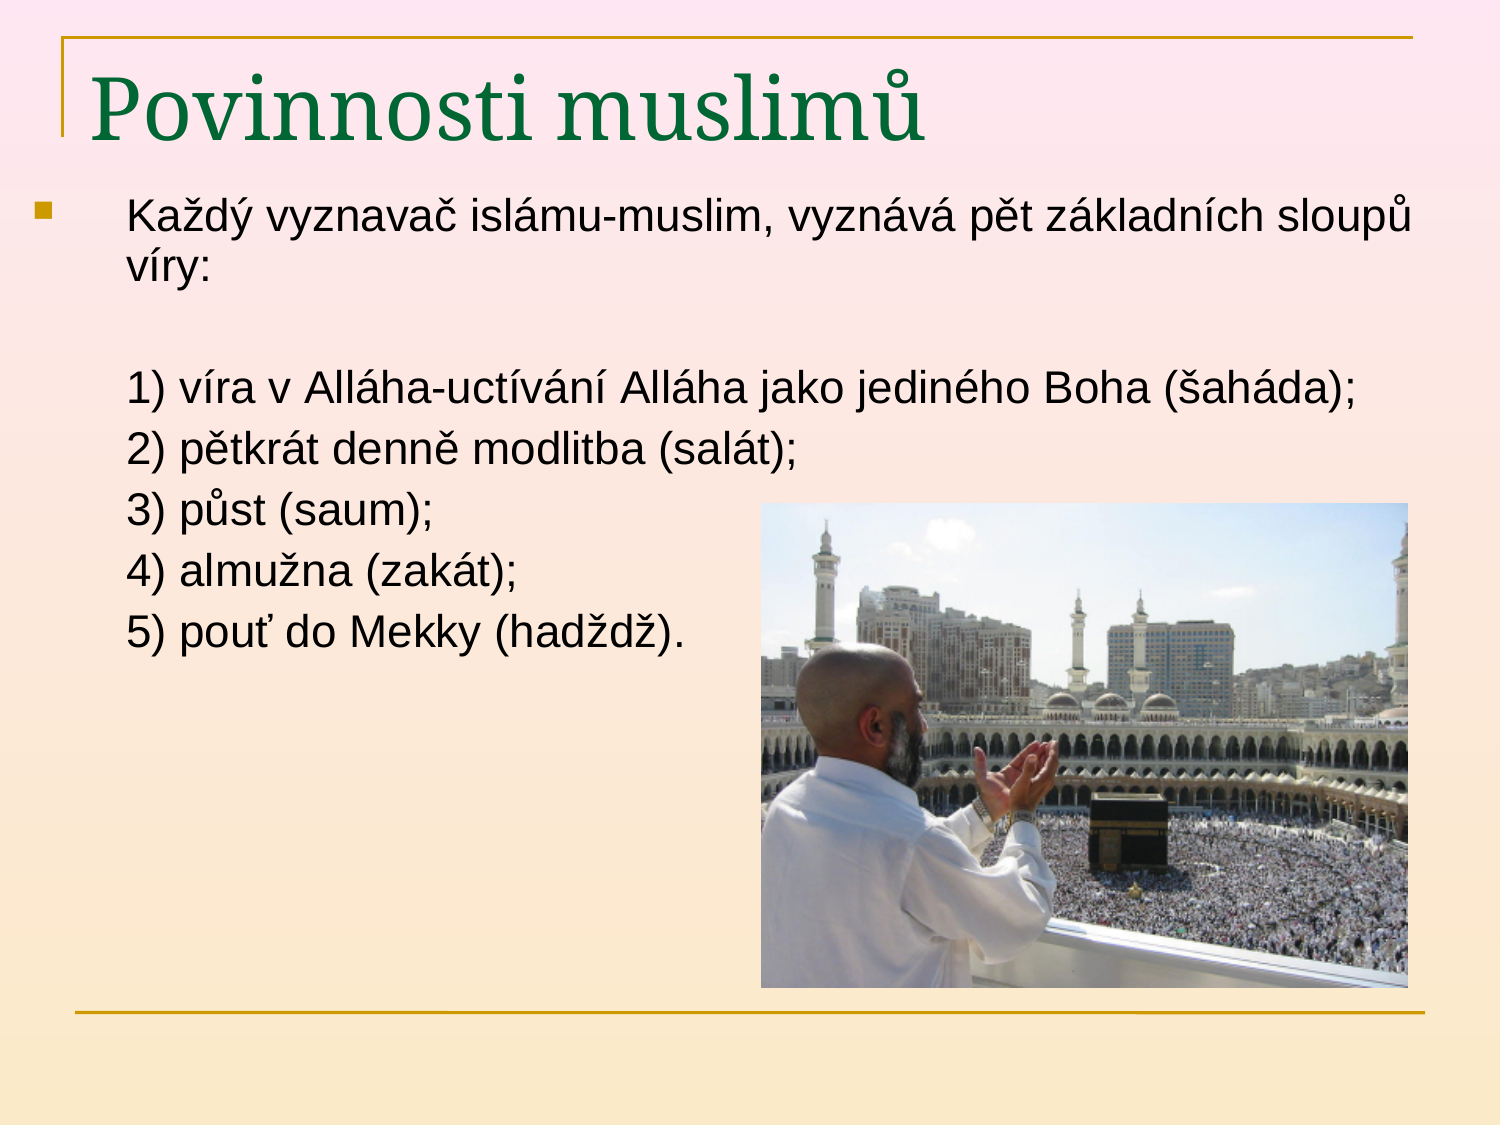

# Povinnosti muslimů
Každý vyznavač islámu-muslim, vyznává pět základních sloupů víry:
	1) víra v Alláha-uctívání Alláha jako jediného Boha (šaháda);
	2) pětkrát denně modlitba (salát);
	3) půst (saum);
	4) almužna (zakát);
	5) pouť do Mekky (hadždž).